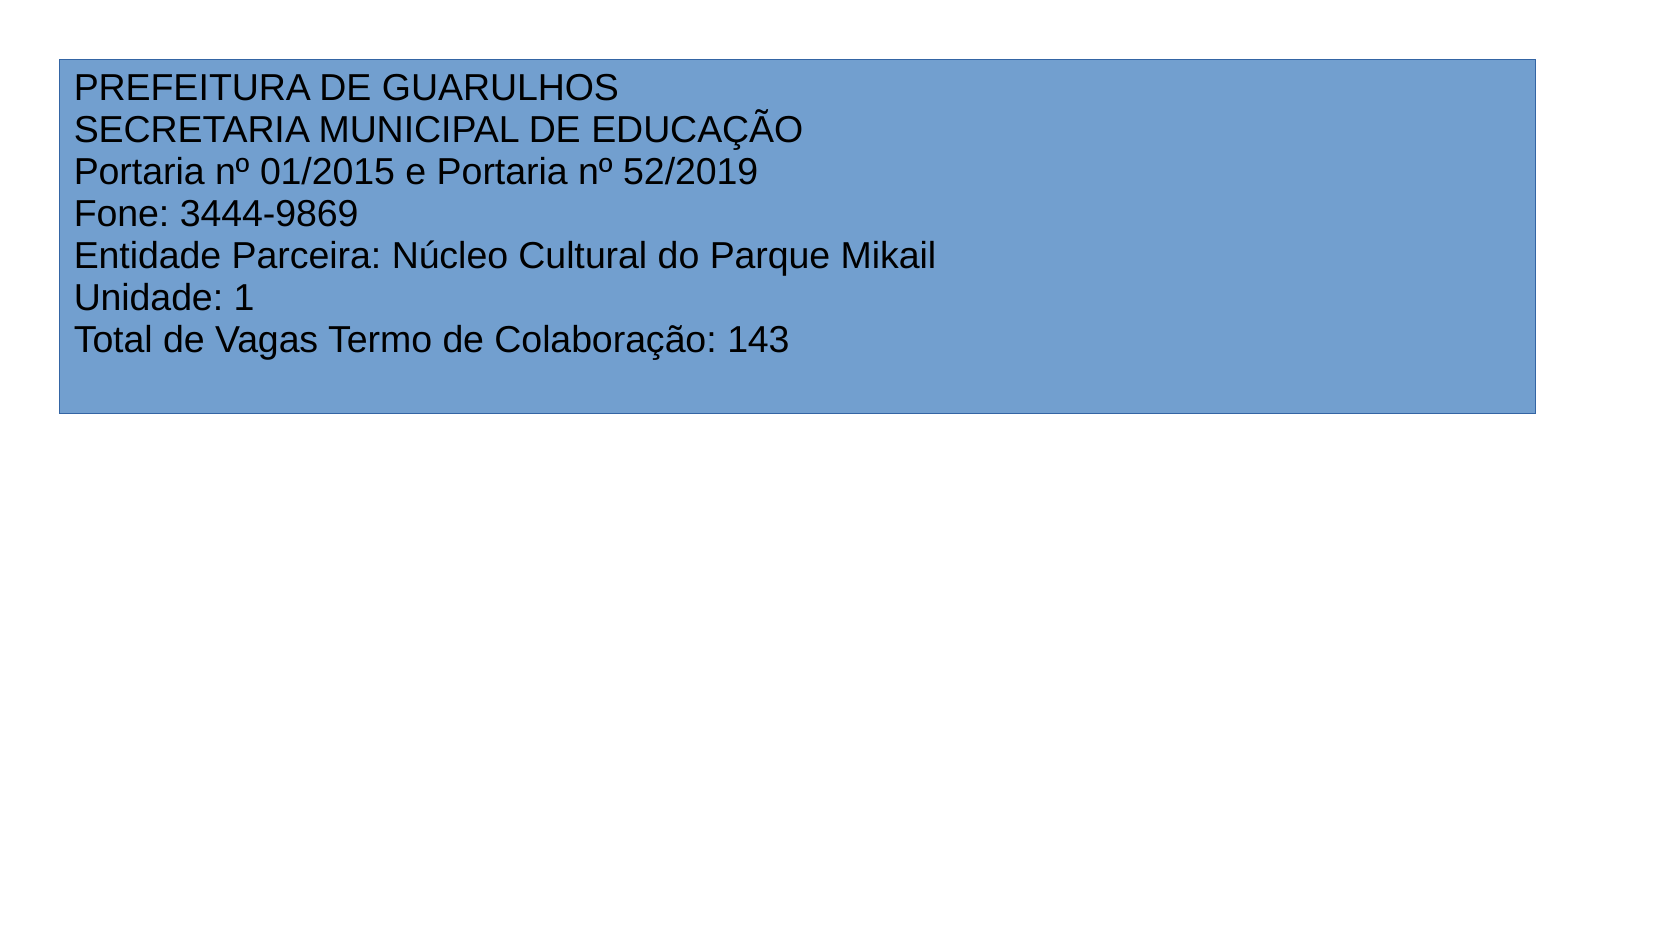

PREFEITURA DE GUARULHOS
SECRETARIA MUNICIPAL DE EDUCAÇÃO
Portaria nº 01/2015 e Portaria nº 52/2019
Fone: 3444-9869
Entidade Parceira: Núcleo Cultural do Parque Mikail
Unidade: 1
Total de Vagas Termo de Colaboração: 143